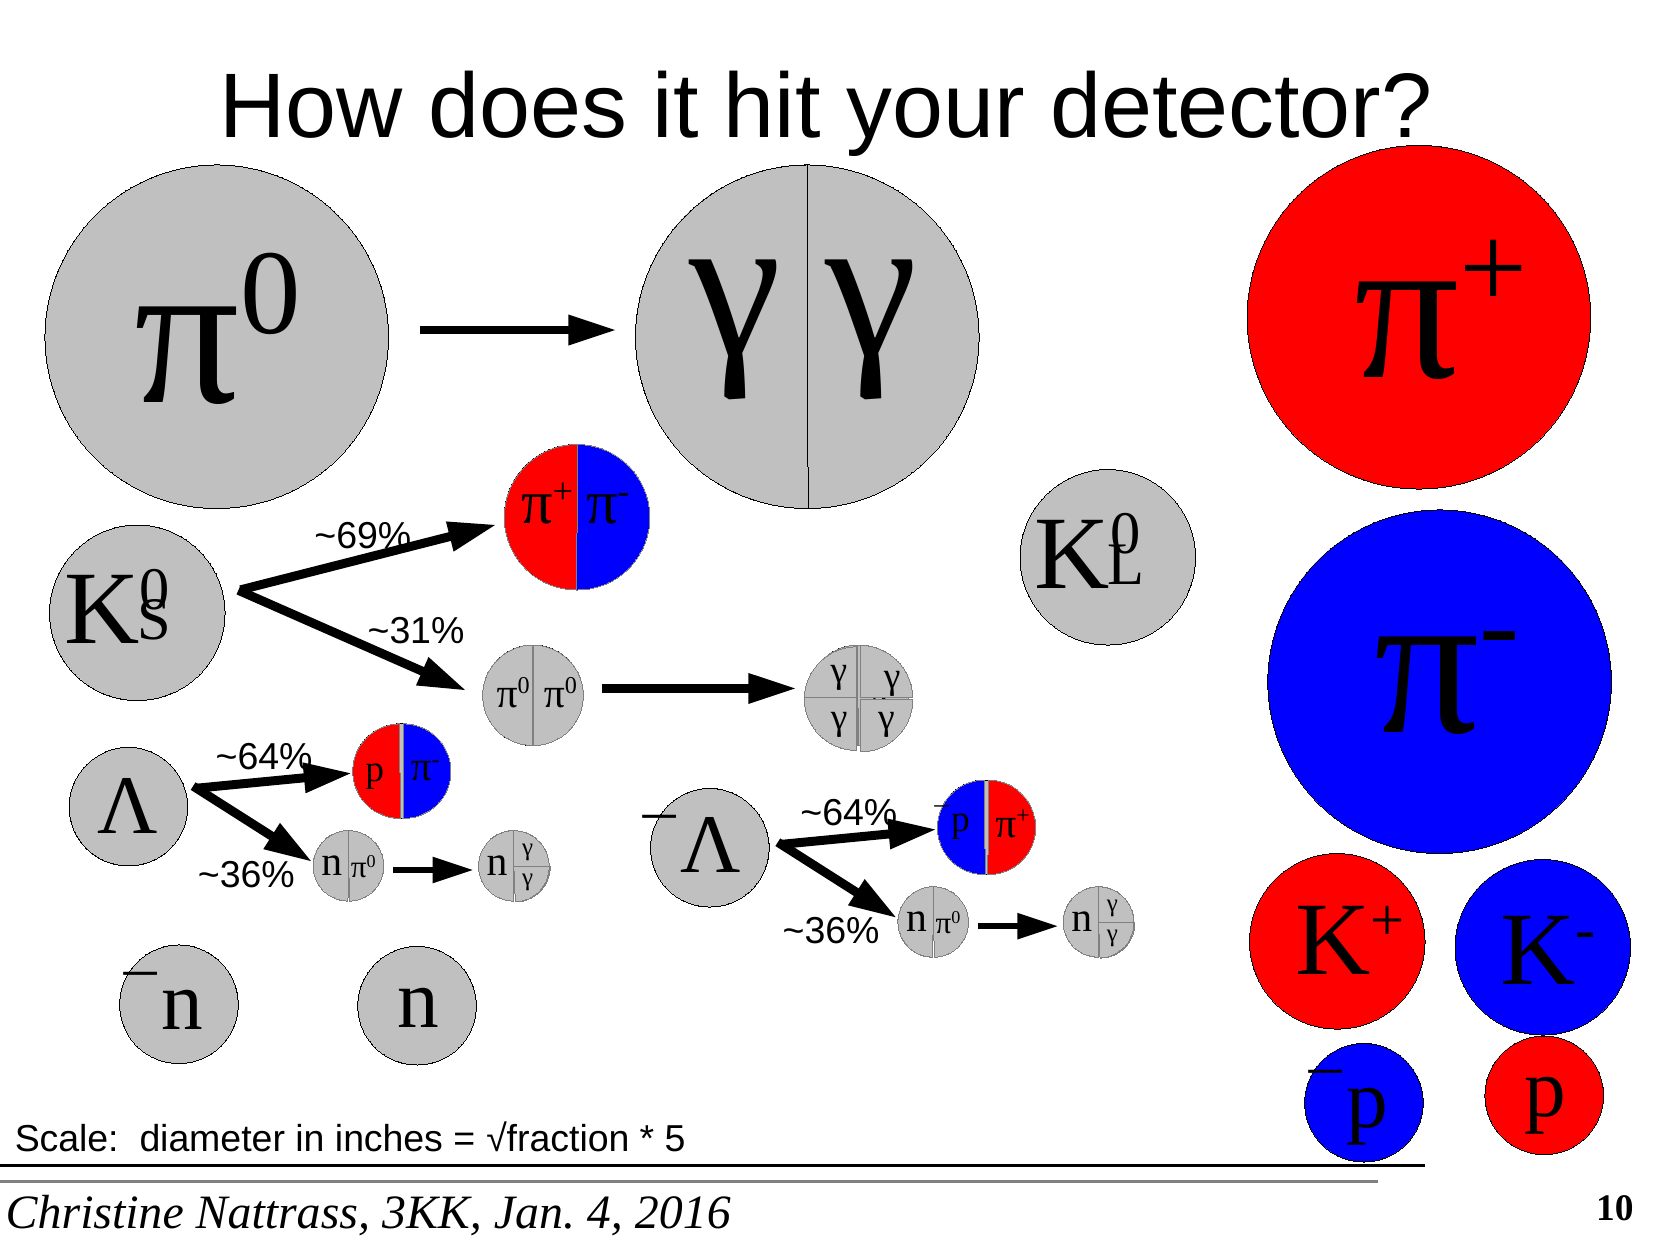

# How does it hit your detector?
π+
γ
γ
π0
π+
π-
L
K0
~69%
π-
S
K0
~31%
γ
γ
π0
π0
γ
γ
π0
π0
π-
p
~64%
γ
n
γ
n
π0
~36%
Λ
`p
π+
~64%
γ
n
γ
n
π0
~36%
`Λ
K+
K-
`n
n
p
`p
Scale: diameter in inches = √fraction * 5